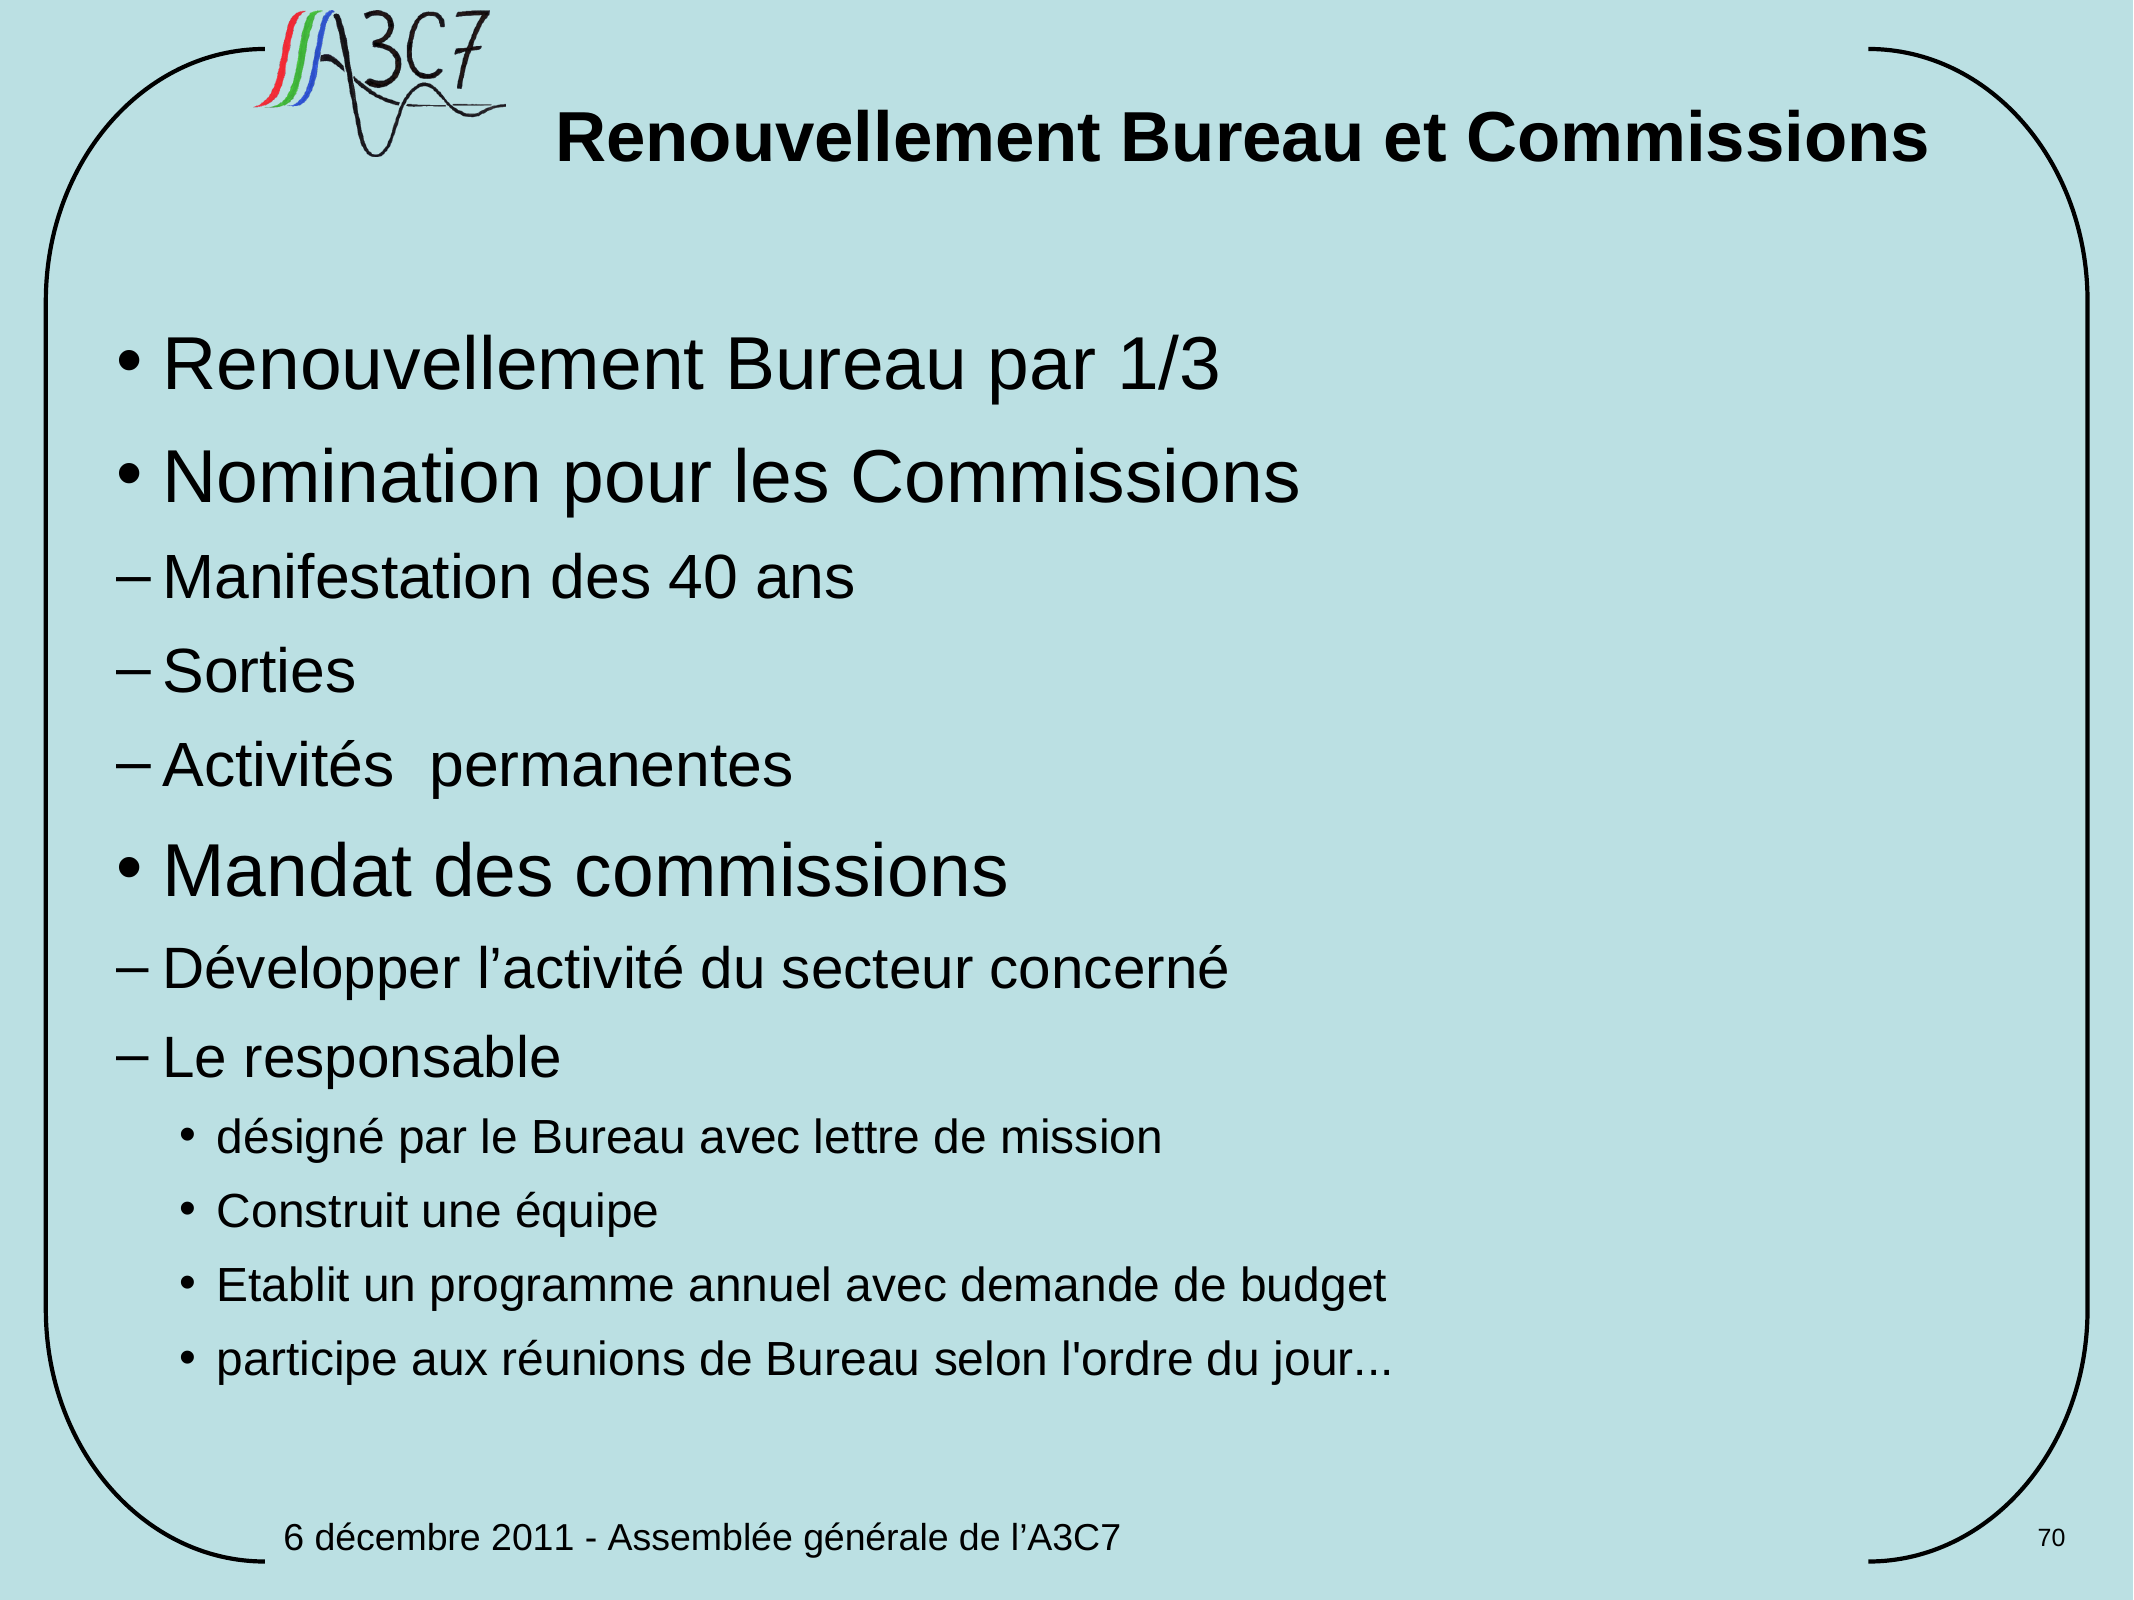

Renouvellement Bureau et Commissions
Renouvellement Bureau par 1/3
Nomination pour les Commissions
Manifestation des 40 ans
Sorties
Activités permanentes
Mandat des commissions
Développer l’activité du secteur concerné
Le responsable
désigné par le Bureau avec lettre de mission
Construit une équipe
Etablit un programme annuel avec demande de budget
participe aux réunions de Bureau selon l'ordre du jour...
6 décembre 2011 - Assemblée générale de l’A3C7
70